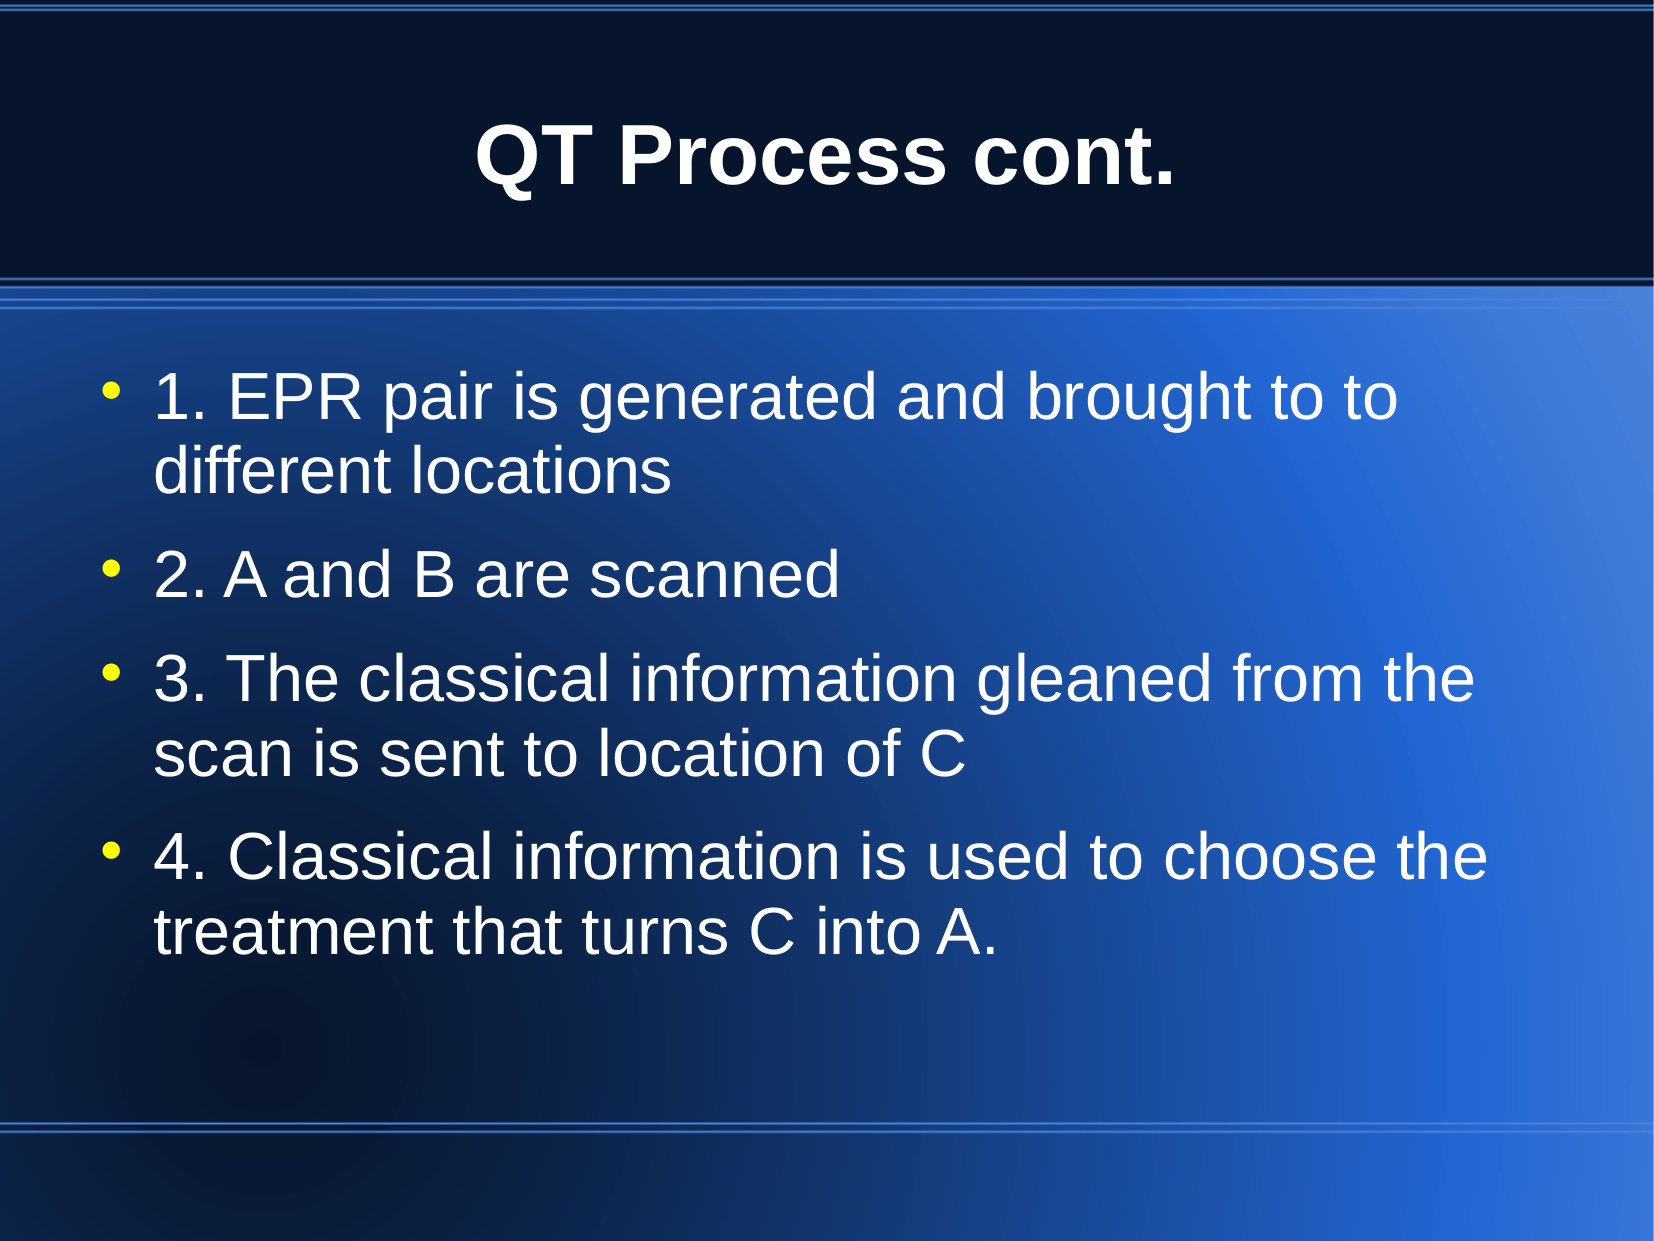

# QT Process cont.
1. EPR pair is generated and brought to to different locations
2. A and B are scanned
3. The classical information gleaned from the scan is sent to location of C
4. Classical information is used to choose the treatment that turns C into A.